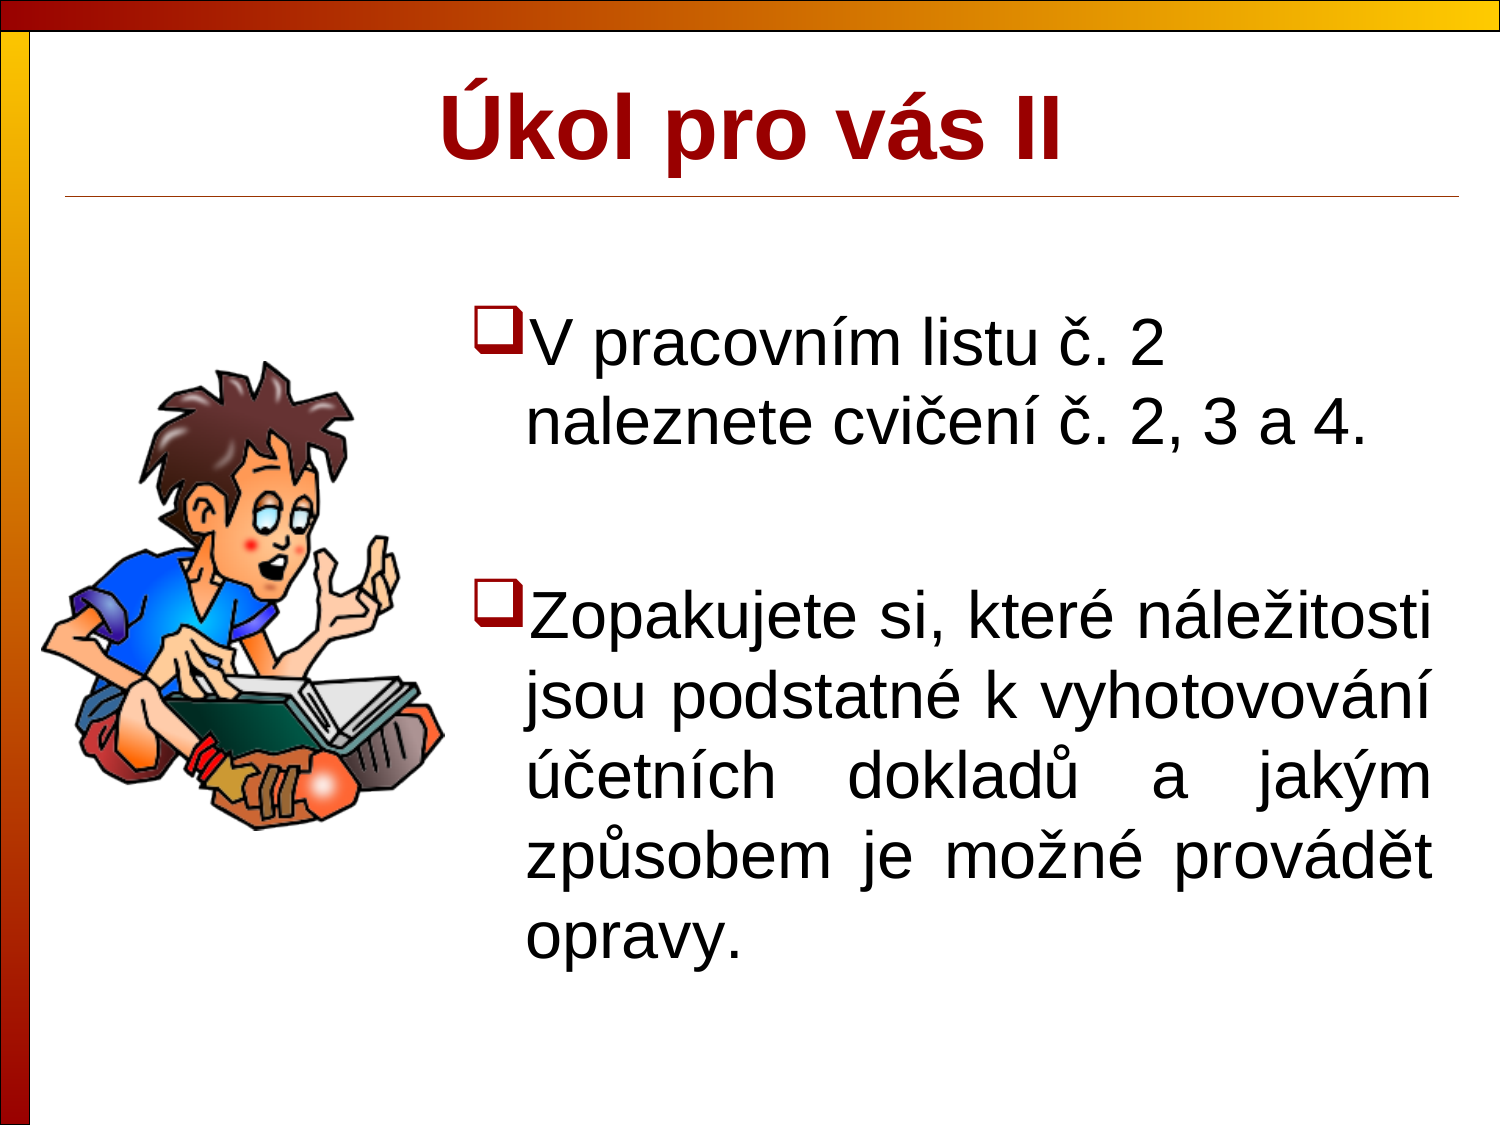

# Úkol pro vás II
V pracovním listu č. 2 naleznete cvičení č. 2, 3 a 4.
Zopakujete si, které náležitosti jsou podstatné k vyhotovování účetních dokladů a jakým způsobem je možné provádět opravy.